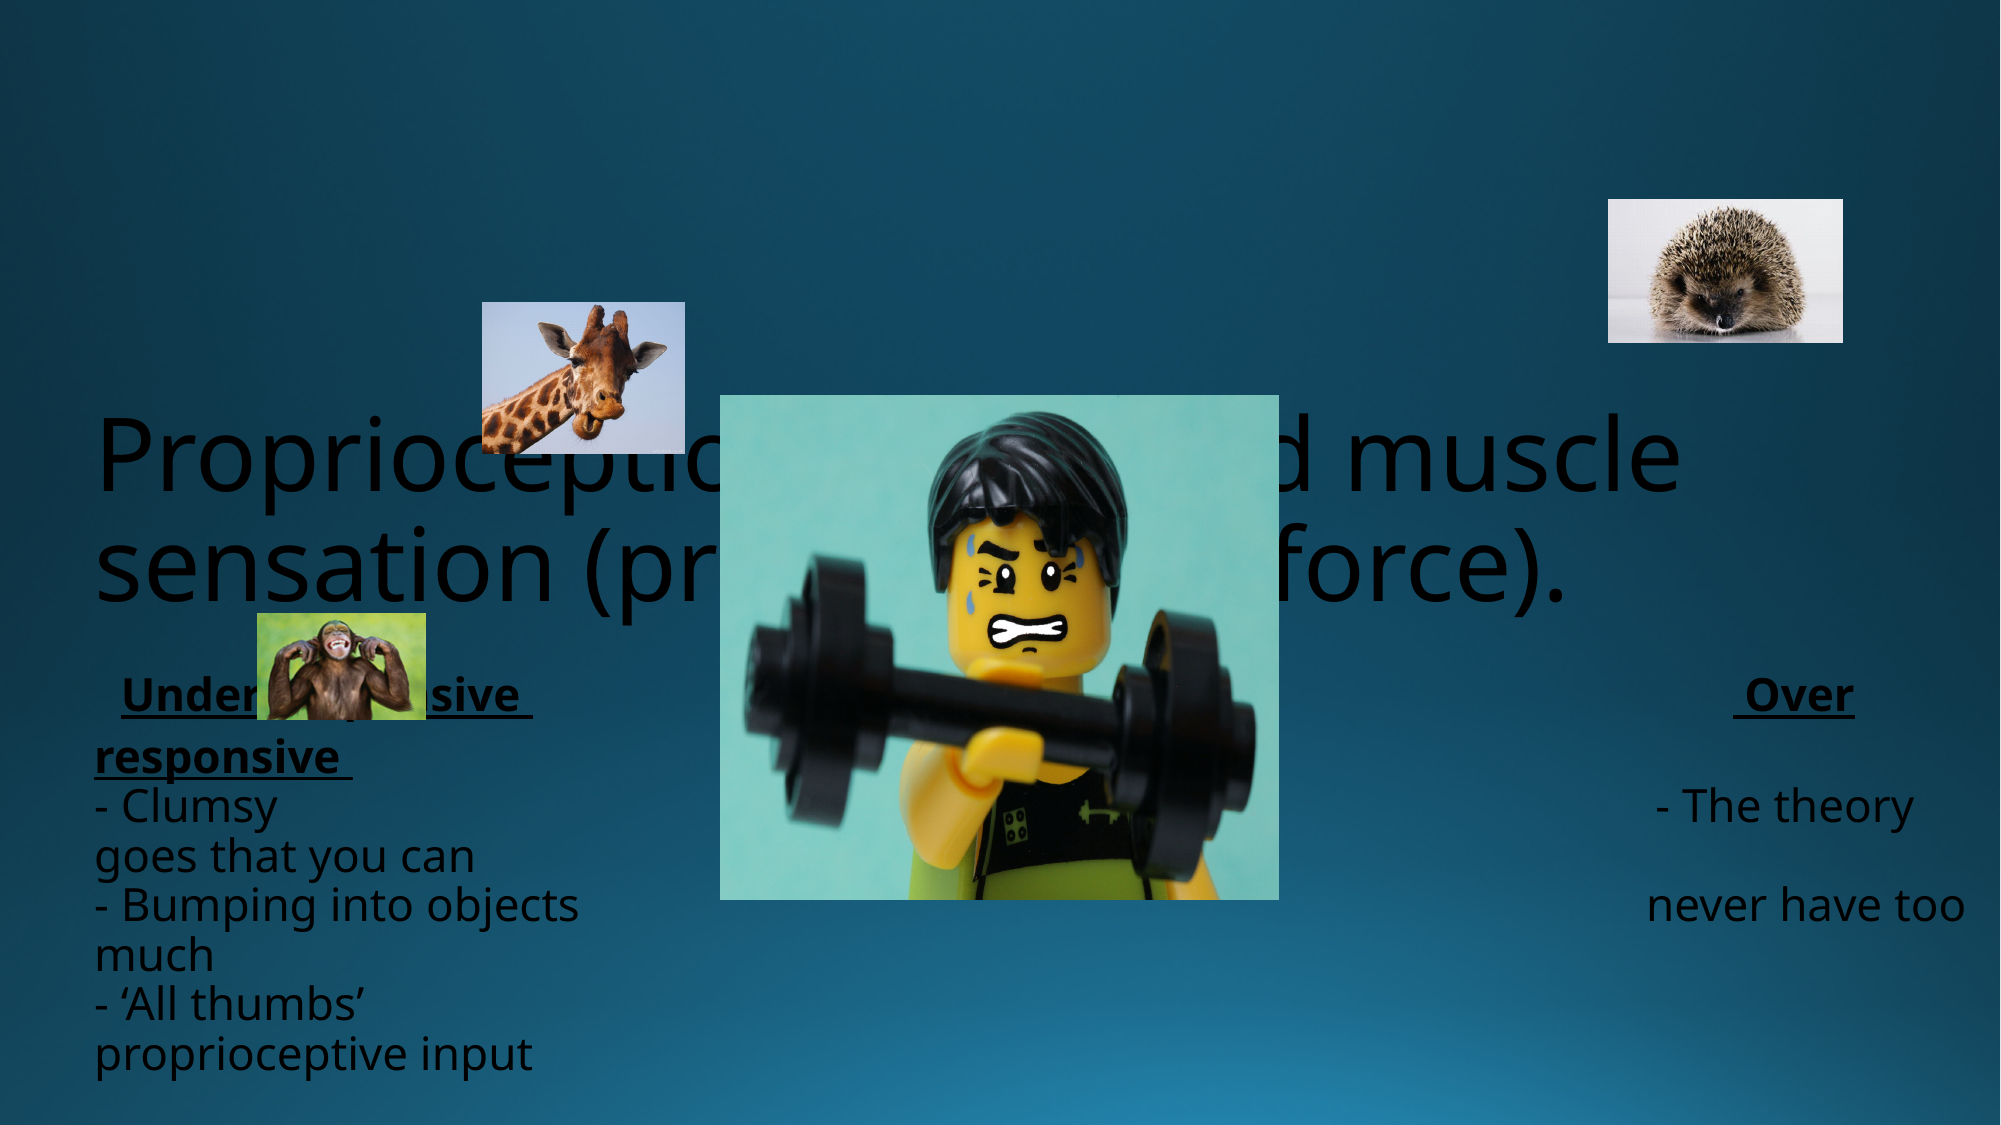

# Proprioception - Joint and muscle sensation (pressure and force). Under responsive Over responsive - Clumsy - The theory goes that you can - Bumping into objects never have too much - ‘All thumbs’ proprioceptive input Seeker - Banging hands/pencils on desk - Rough with peers - Bumping and crashing - Loves rough and tumble